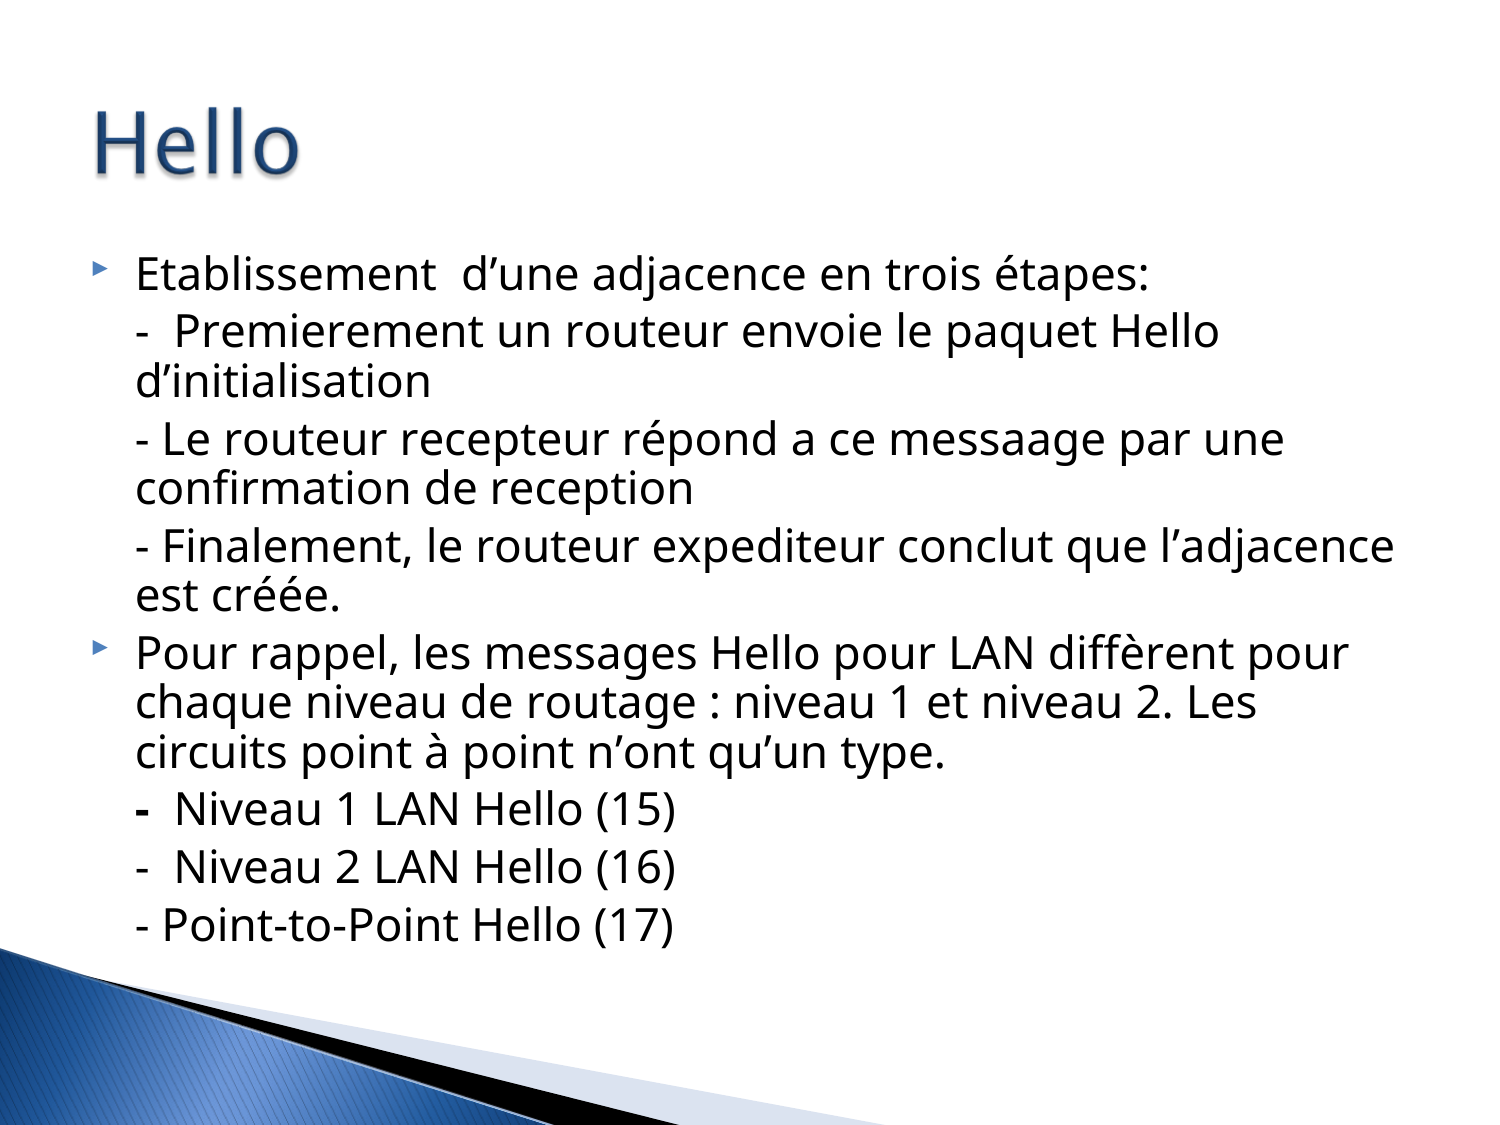

# Etablissement d’une adjacence en trois étapes:
	- Premierement un routeur envoie le paquet Hello d’initialisation
	- Le routeur recepteur répond a ce messaage par une confirmation de reception
	- Finalement, le routeur expediteur conclut que l’adjacence est créée.
Pour rappel, les messages Hello pour LAN diffèrent pour chaque niveau de routage : niveau 1 et niveau 2. Les circuits point à point n’ont qu’un type.
	- Niveau 1 LAN Hello (15)
	- Niveau 2 LAN Hello (16)
	- Point-to-Point Hello (17)